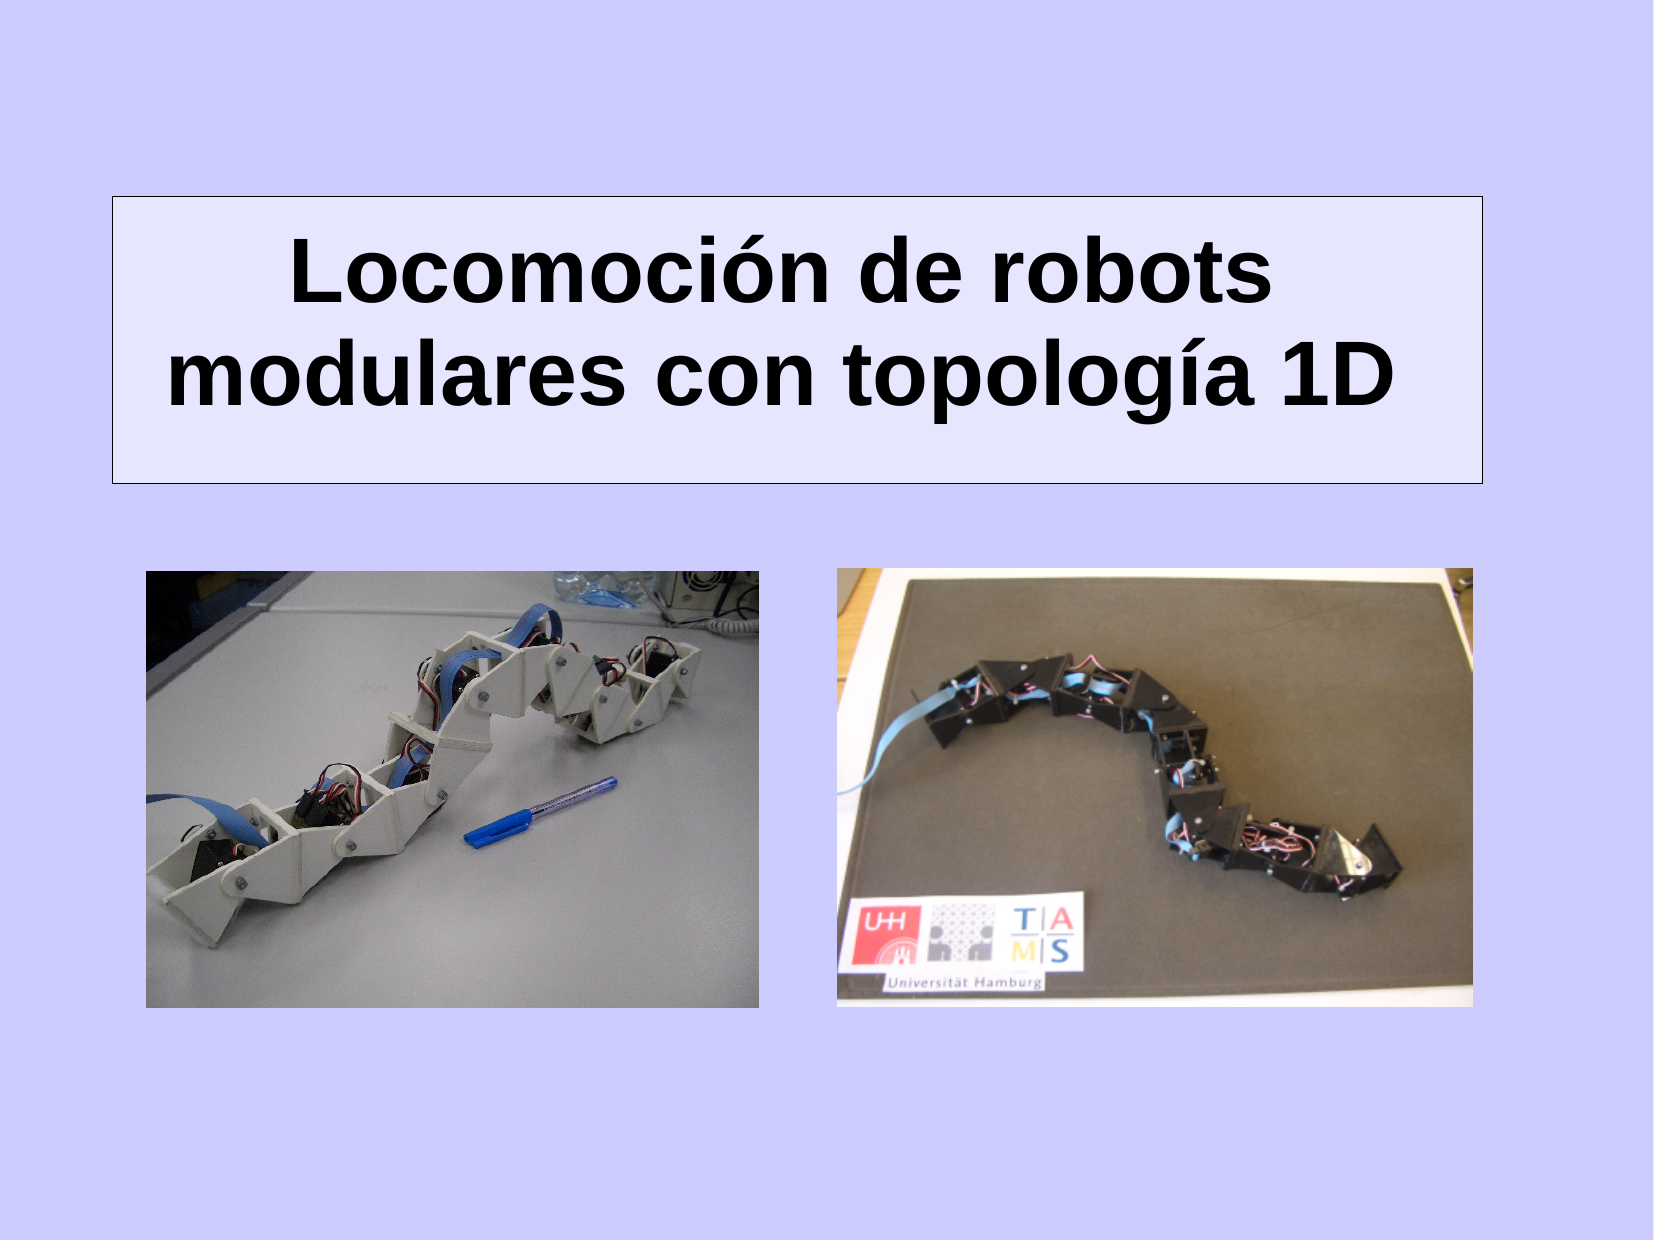

# Locomoción de robots modulares con topología 1D